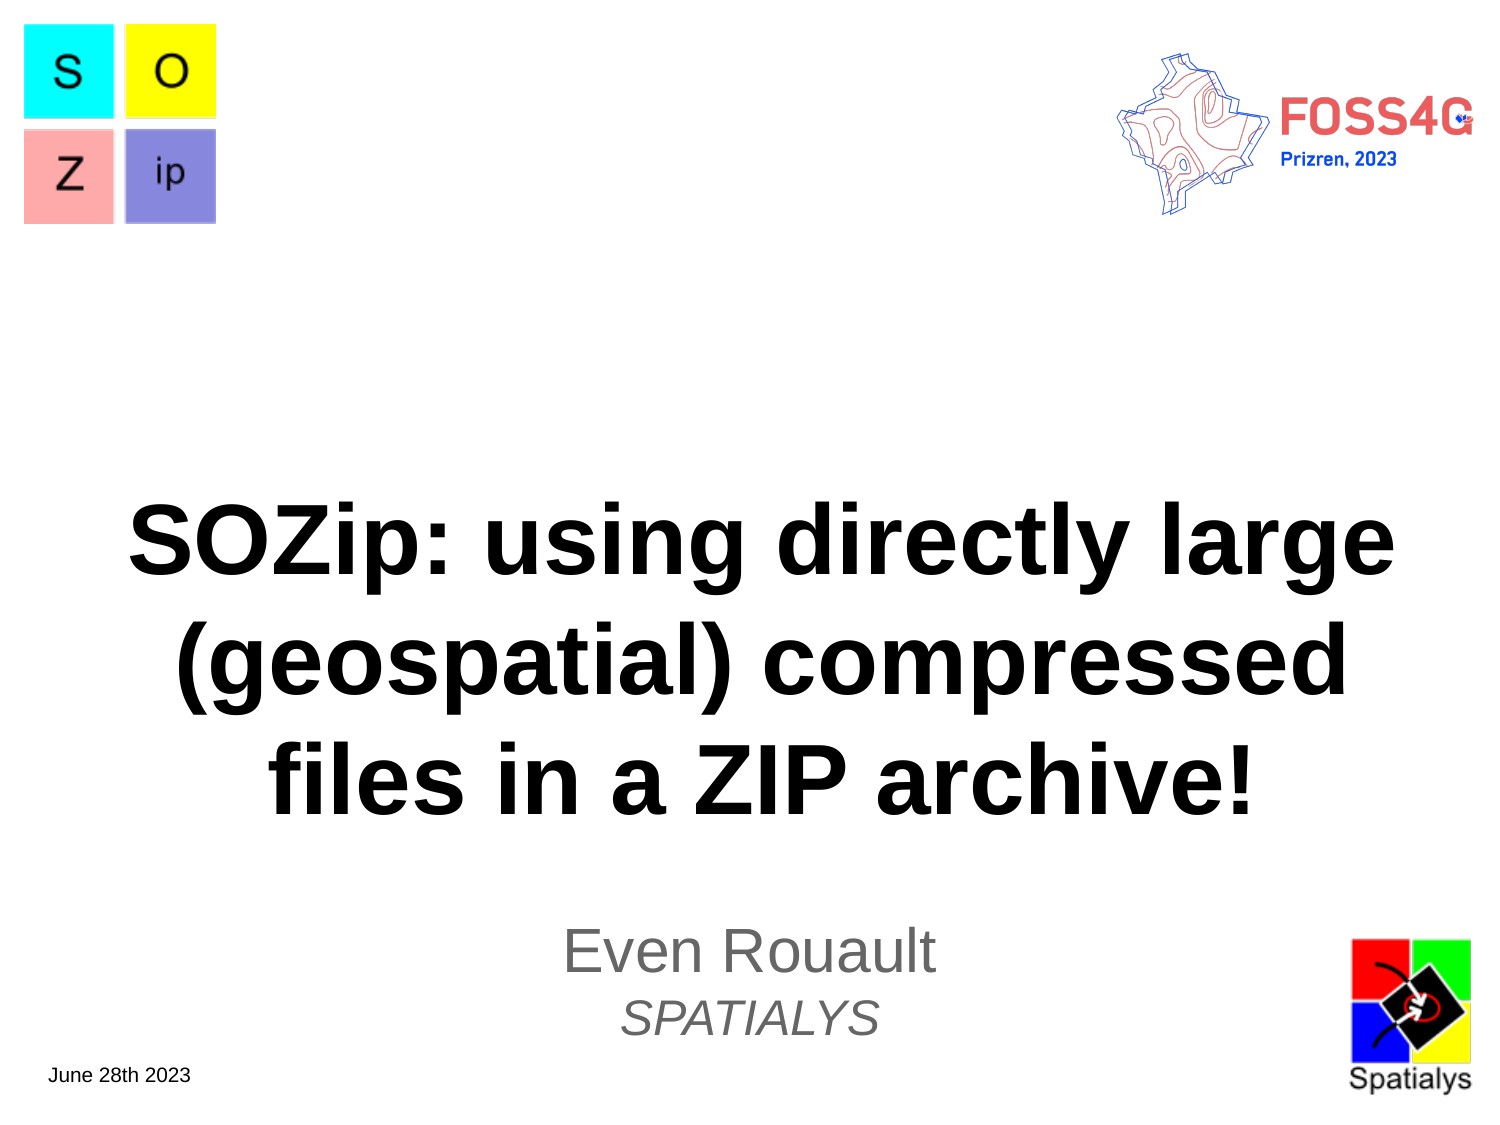

# SOZip: using directly large (geospatial) compressed files in a ZIP archive!
Even Rouault
SPATIALYS
June 28th 2023